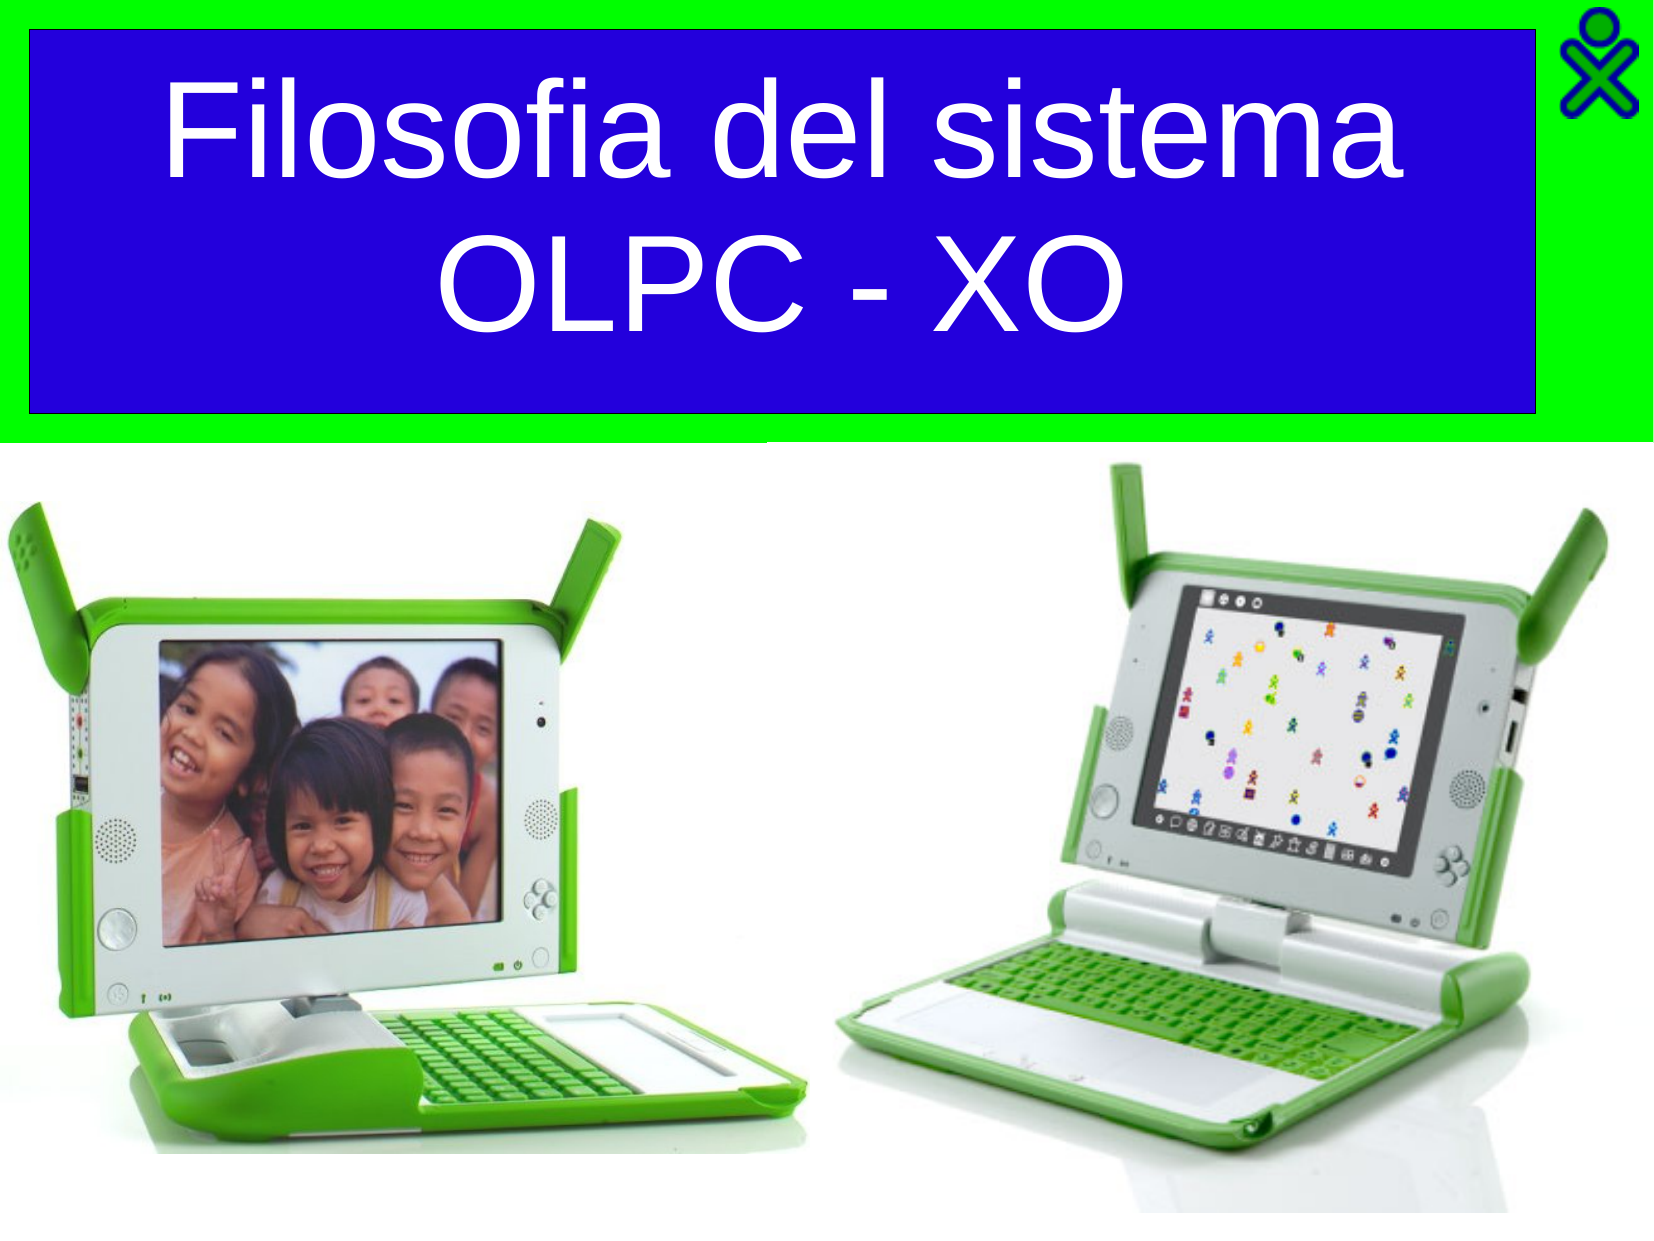

# Filosofia del sistema OLPC - XO